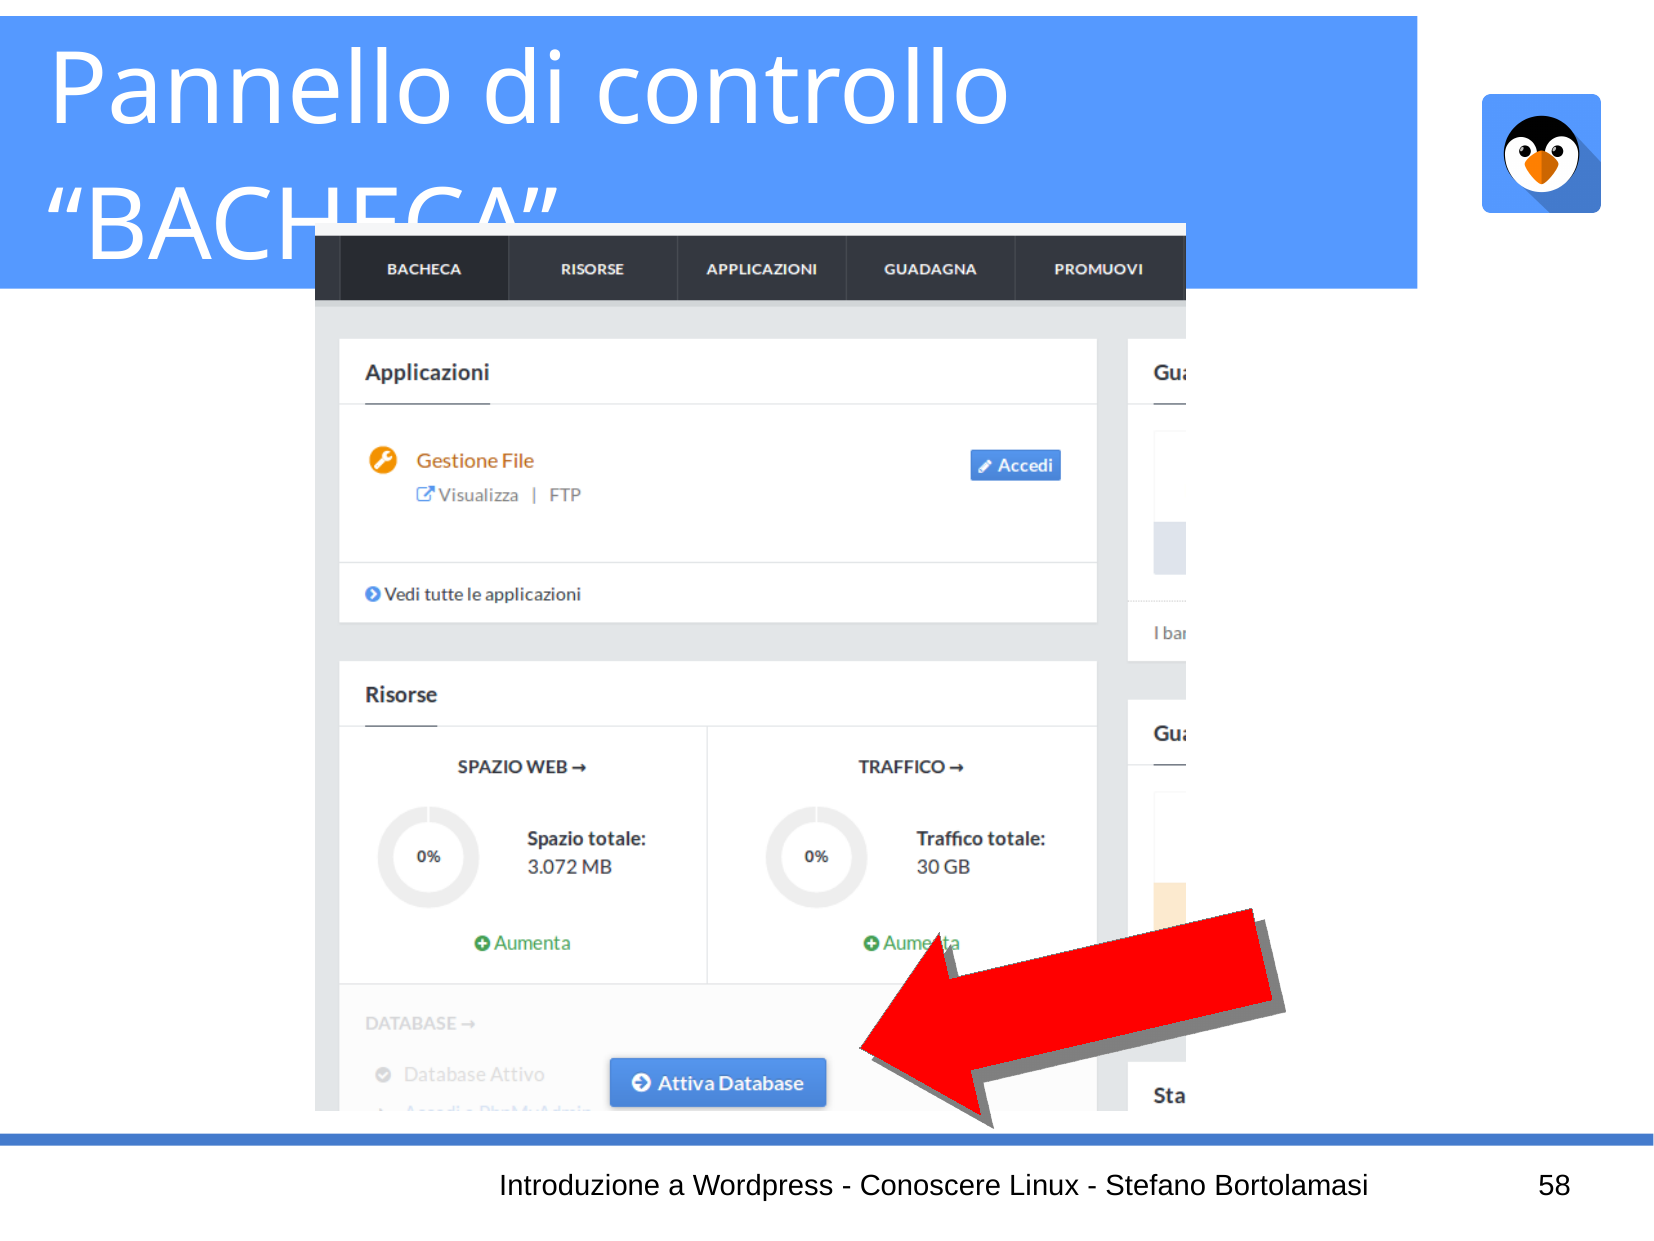

# Pannello di controllo “BACHECA”
Introduzione a Wordpress - Conoscere Linux - Stefano Bortolamasi
58